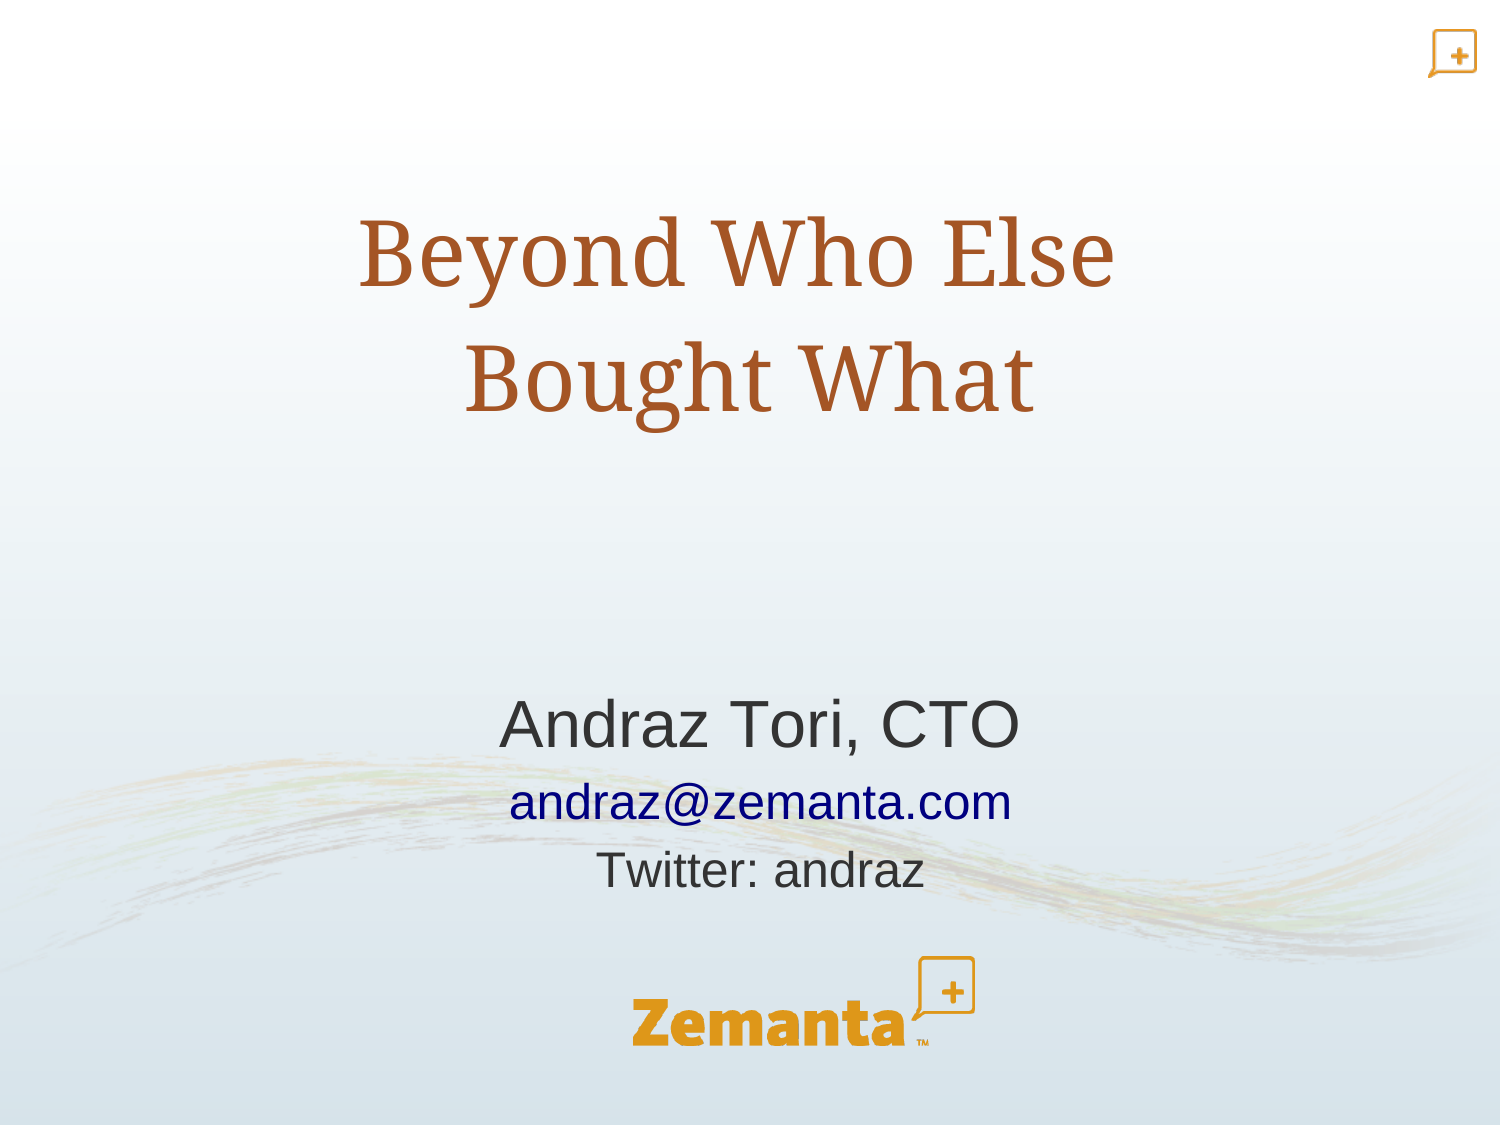

# Beyond Who Else Bought What
Andraz Tori, CTO
andraz@zemanta.com
Twitter: andraz